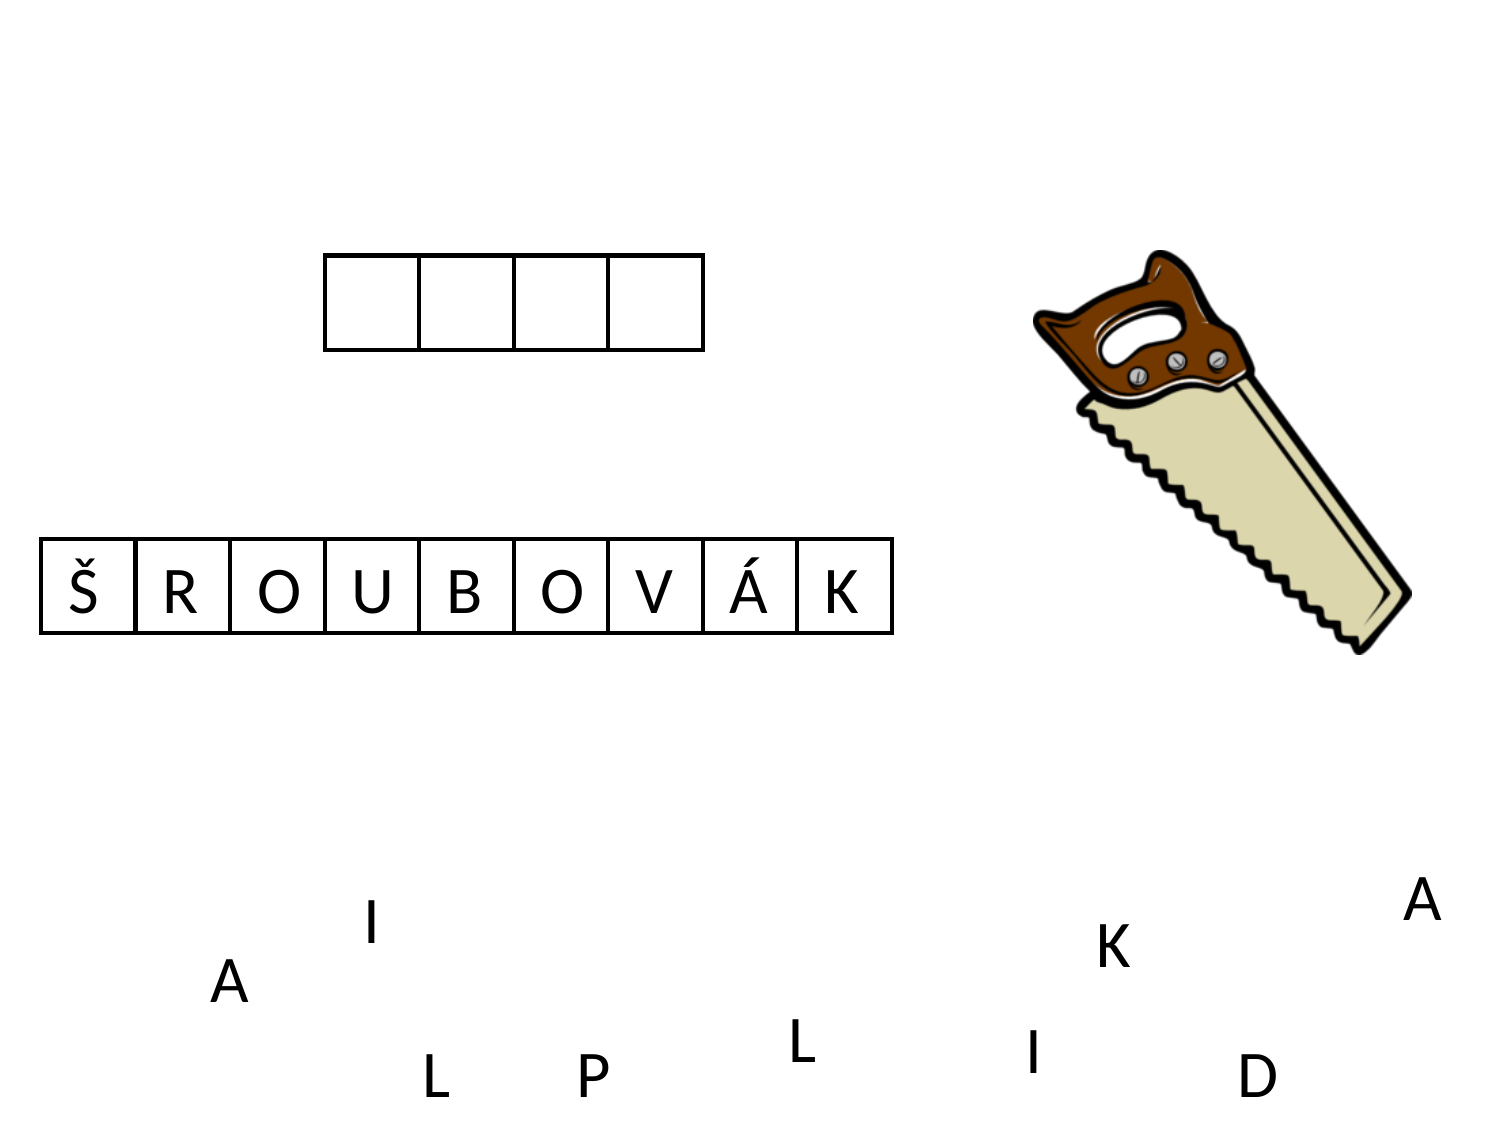

Š
R
O
U
B
O
V
Á
K
A
I
K
A
L
I
L
P
D